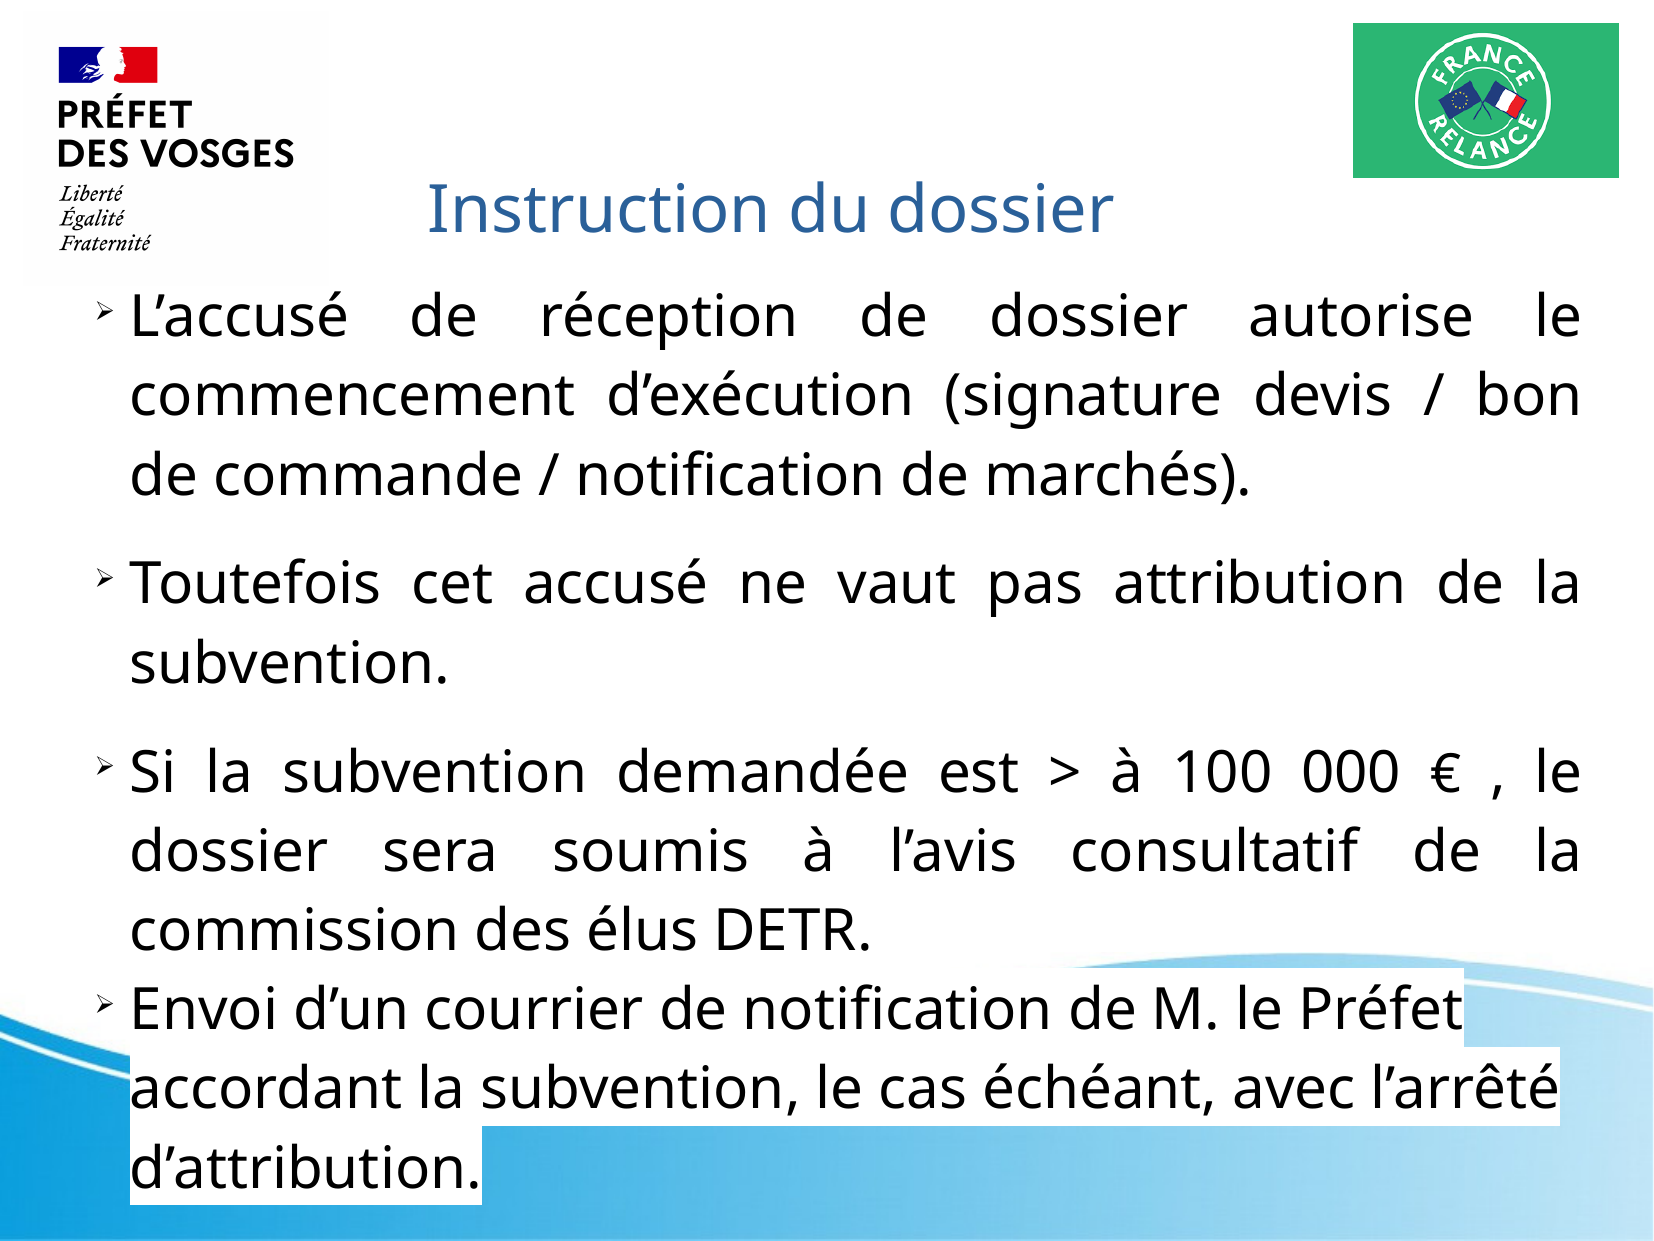

Instruction du dossier
# L’accusé de réception de dossier autorise le commencement d’exécution (signature devis / bon de commande / notification de marchés).
Toutefois cet accusé ne vaut pas attribution de la subvention.
Si la subvention demandée est > à 100 000 € , le dossier sera soumis à l’avis consultatif de la commission des élus DETR.
Envoi d’un courrier de notification de M. le Préfet accordant la subvention, le cas échéant, avec l’arrêté d’attribution.